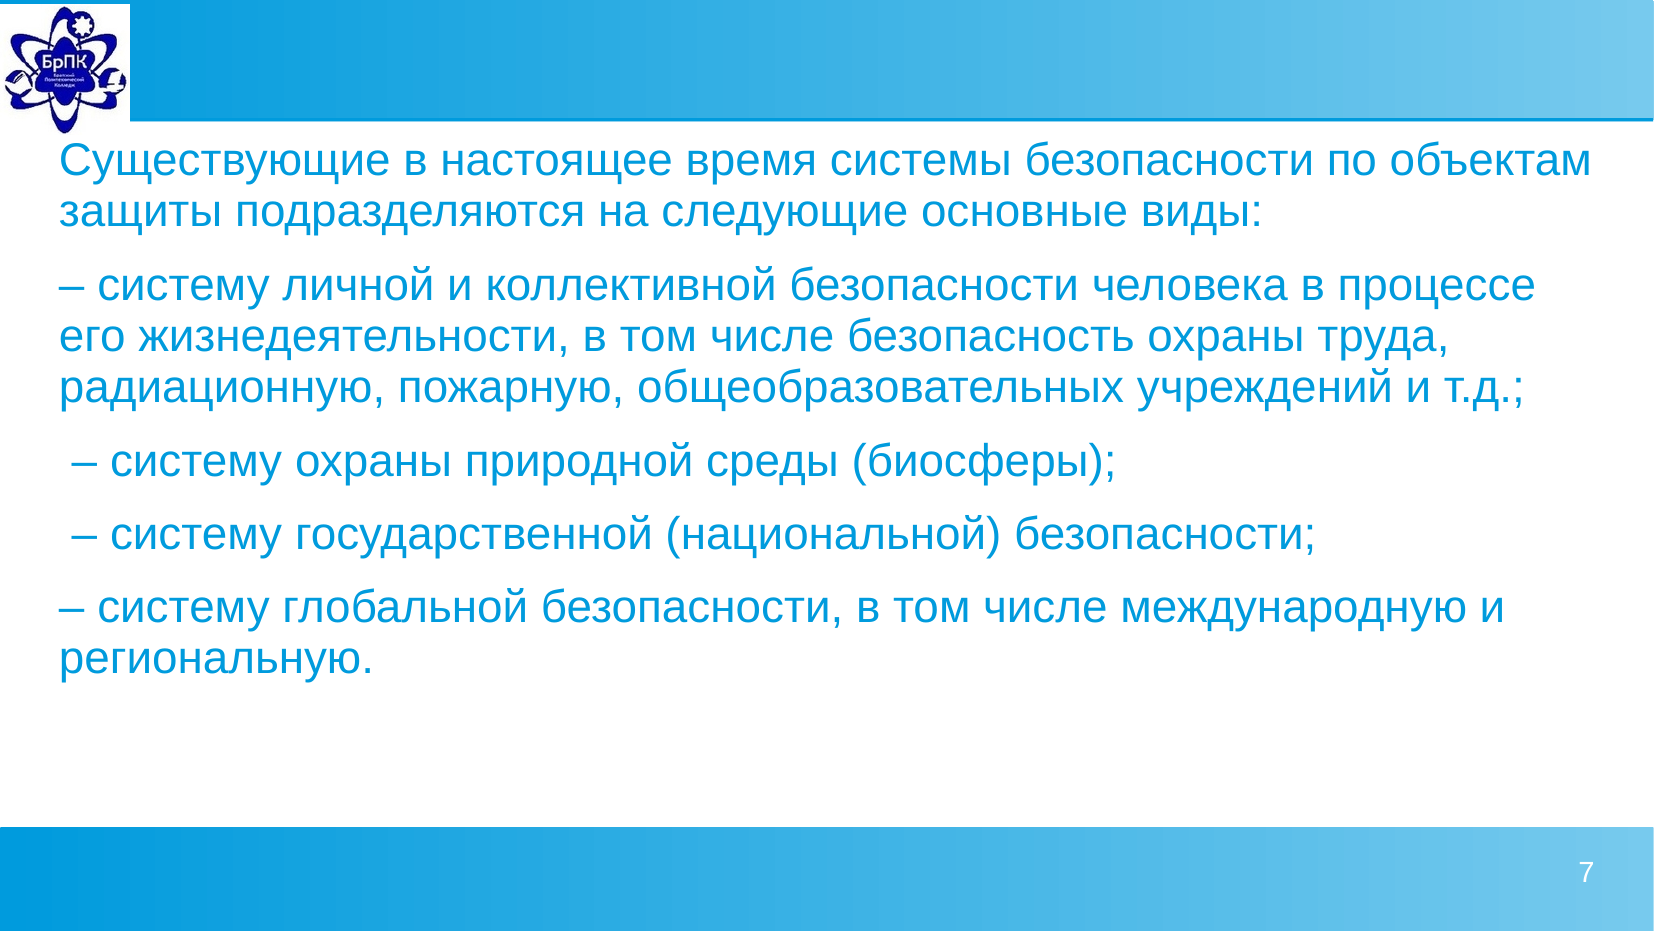

# Существующие в настоящее время системы безопасности по объектам защиты подразделяются на следующие основные виды:
– систему личной и коллективной безопасности человека в процессе его жизнедеятельности, в том числе безопасность охраны труда, радиационную, пожарную, общеобразовательных учреждений и т.д.;
 – систему охраны природной среды (биосферы);
 – систему государственной (национальной) безопасности;
– систему глобальной безопасности, в том числе международную и региональную.
7